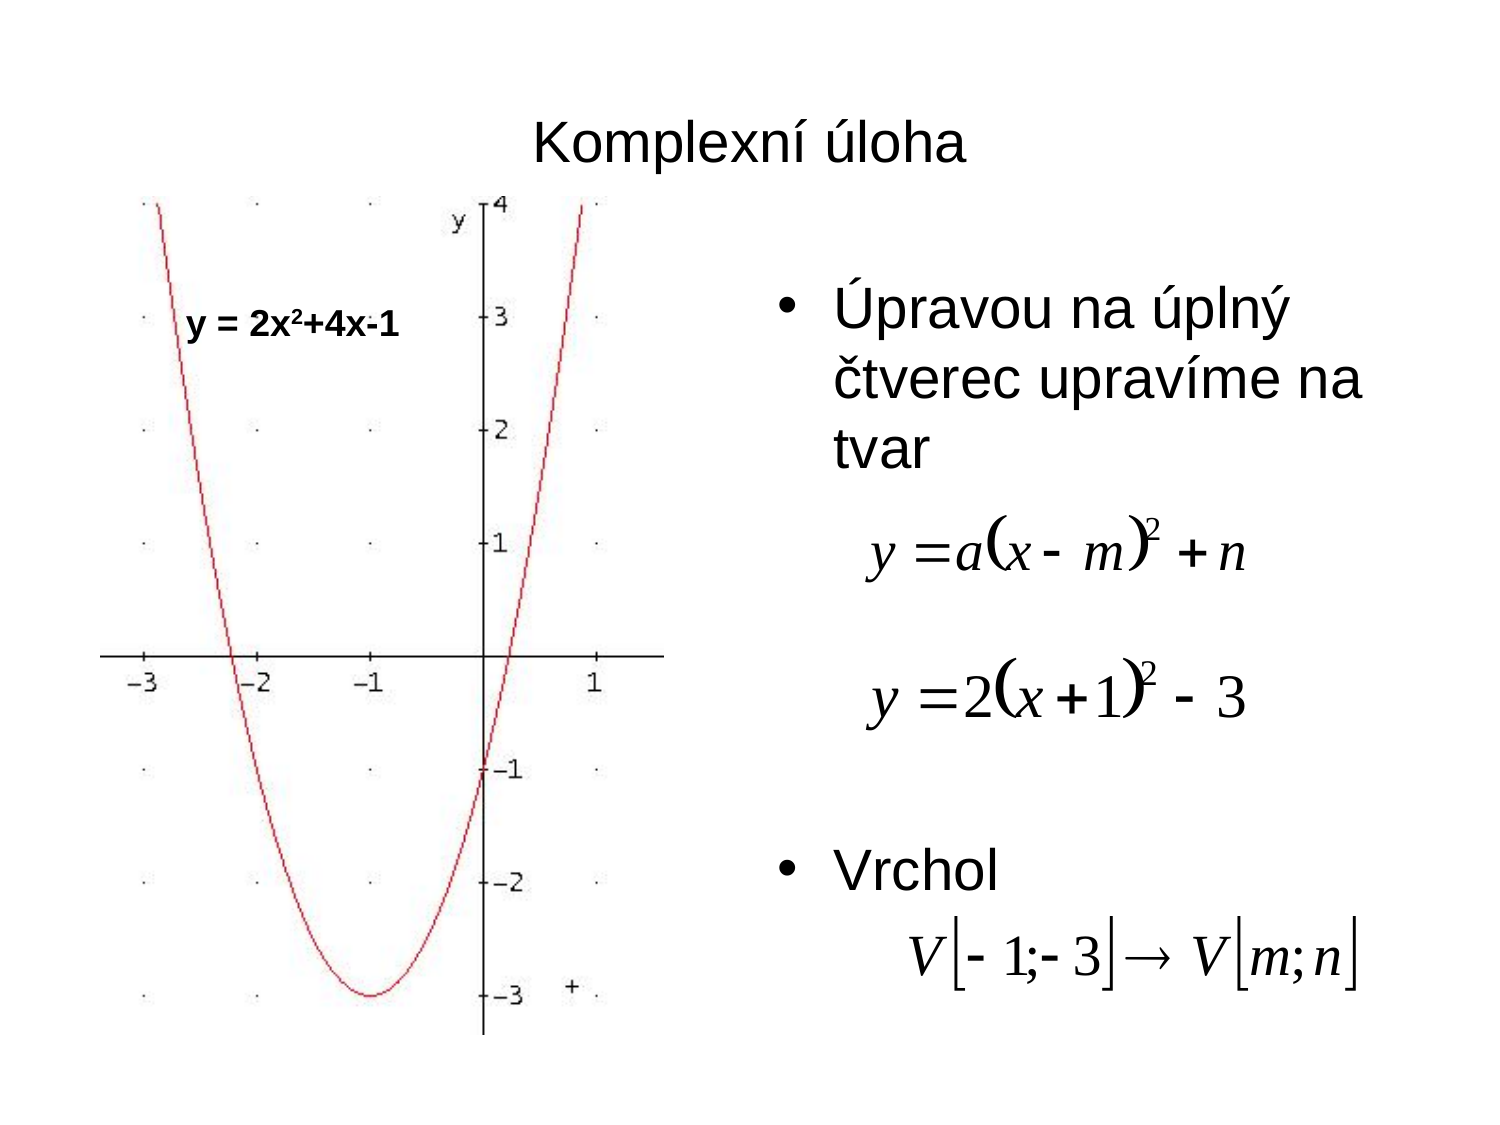

# Komplexní úloha
Úpravou na úplný čtverec upravíme na tvar
Vrchol
y = 2x2+4x-1